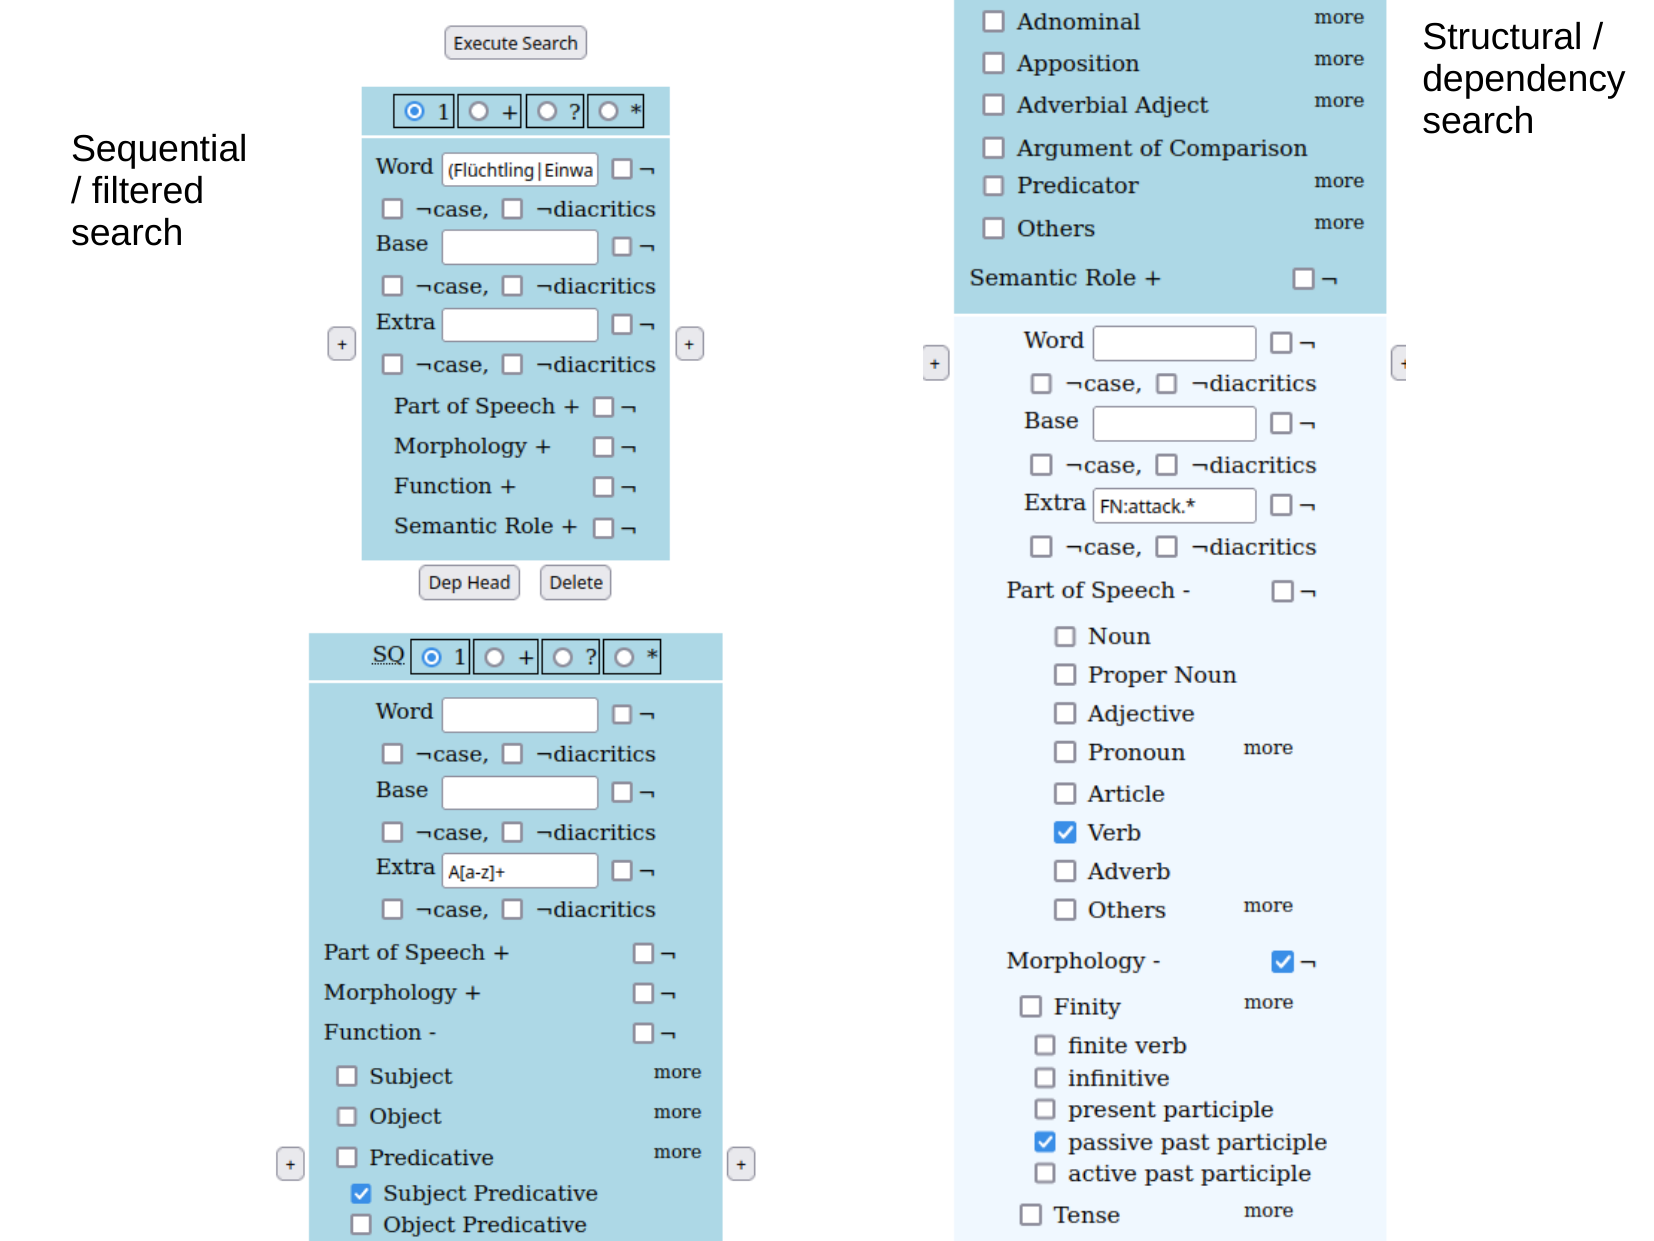

Structural / dependency search
Sequential / filtered search